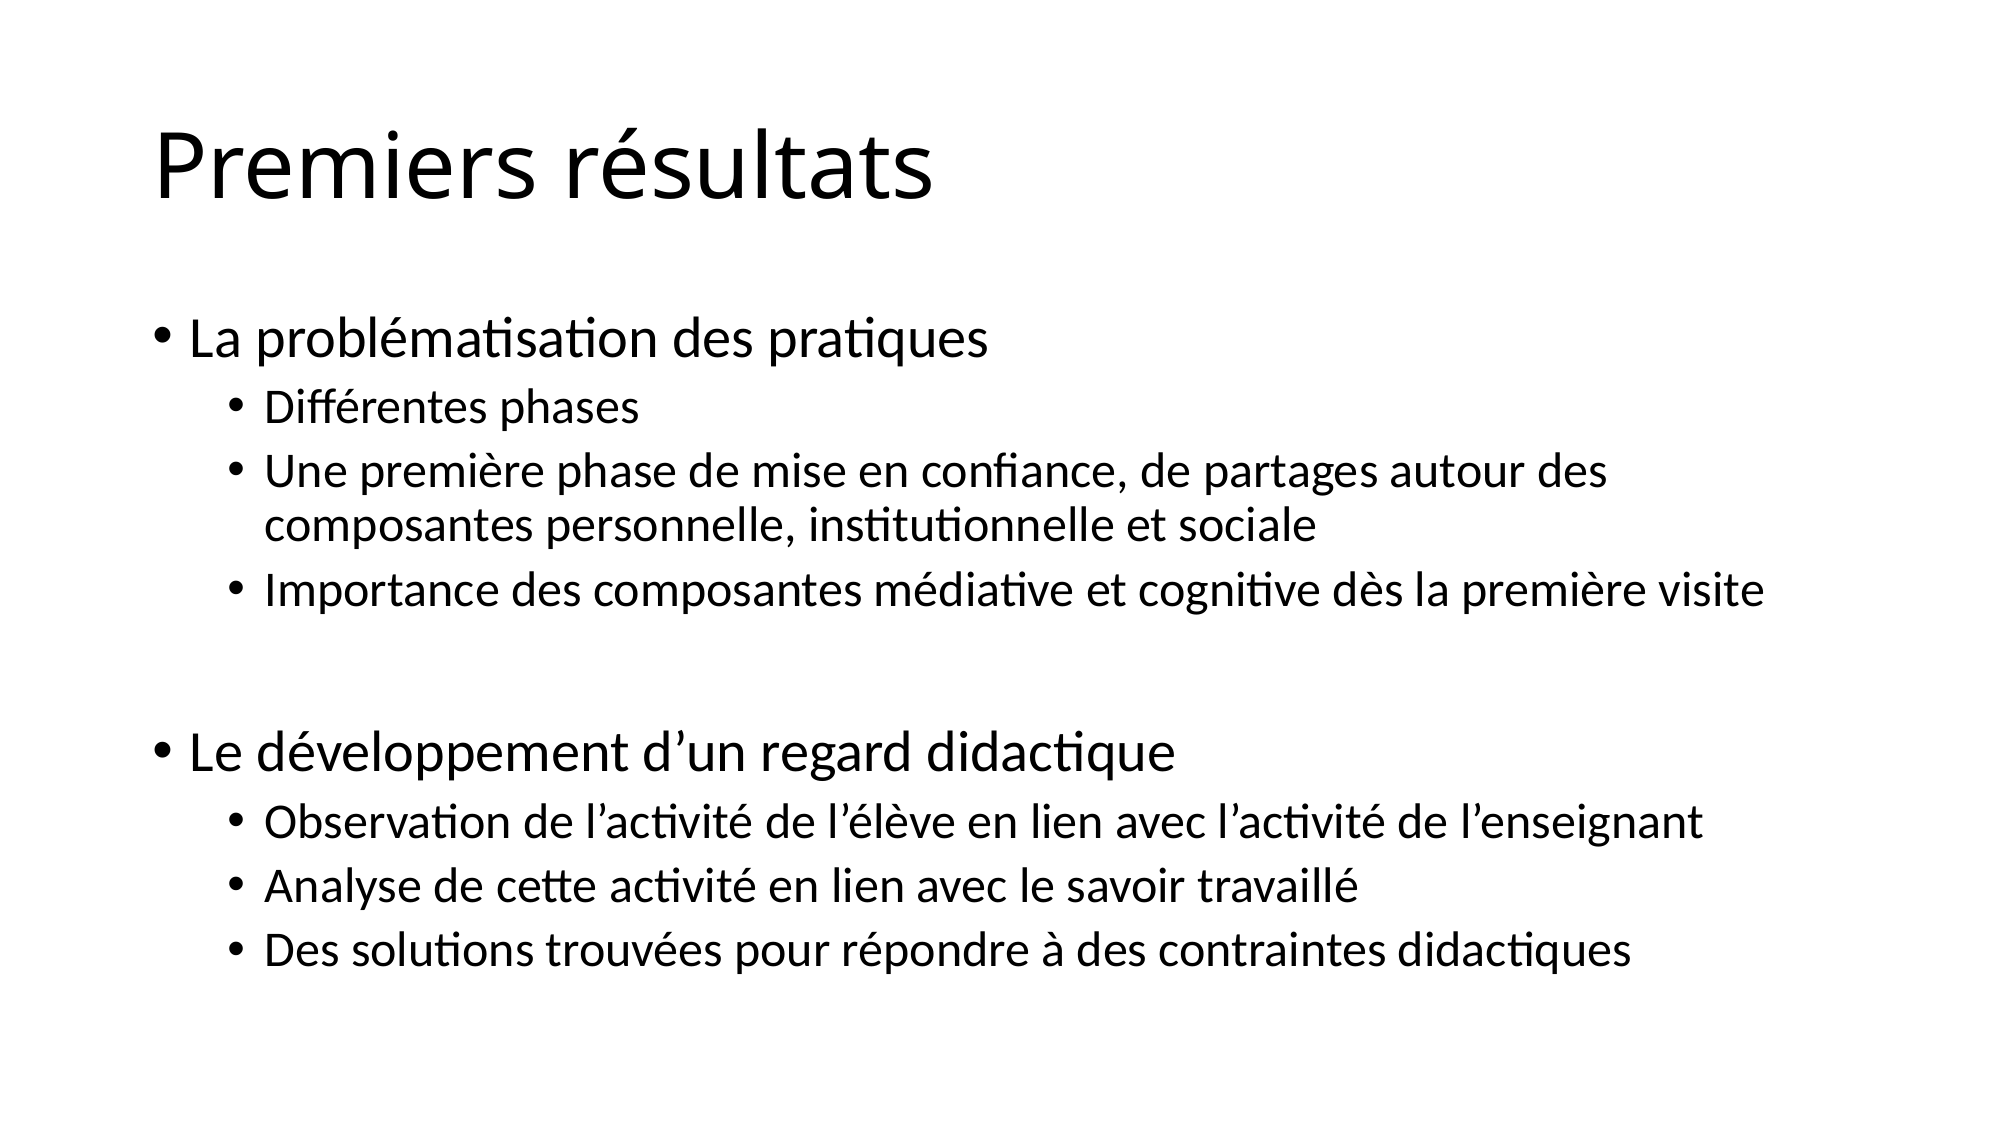

# Premiers résultats
La problématisation des pratiques
Différentes phases
Une première phase de mise en confiance, de partages autour des composantes personnelle, institutionnelle et sociale
Importance des composantes médiative et cognitive dès la première visite
Le développement d’un regard didactique
Observation de l’activité de l’élève en lien avec l’activité de l’enseignant
Analyse de cette activité en lien avec le savoir travaillé
Des solutions trouvées pour répondre à des contraintes didactiques